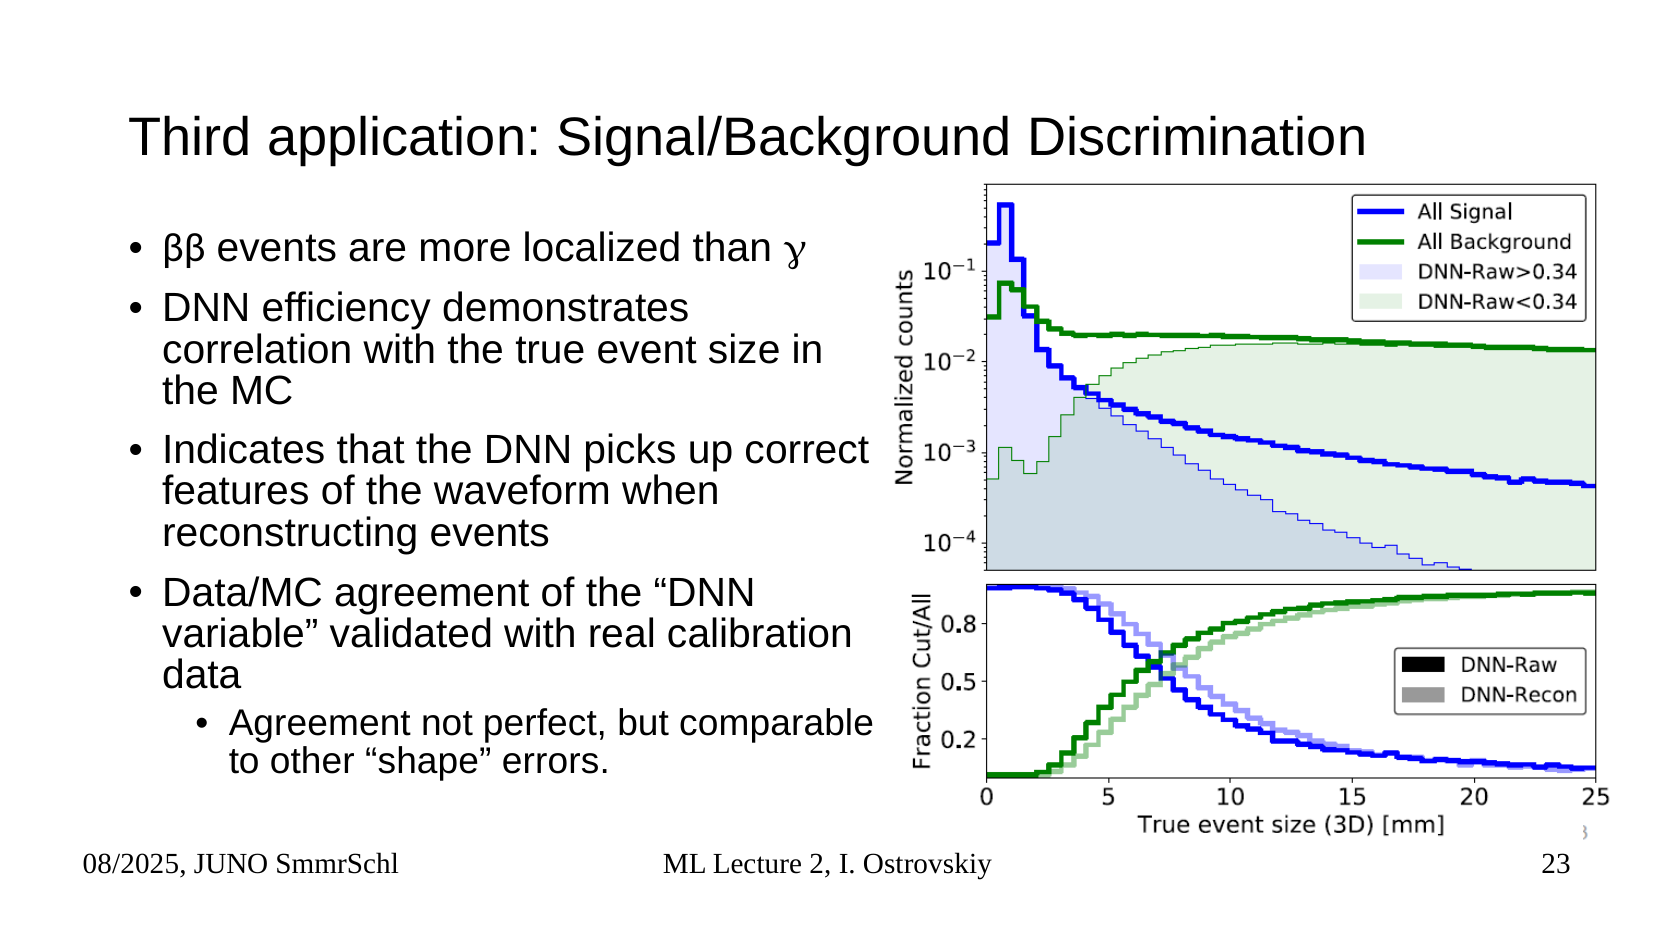

# Third application: Signal/Background Discrimination
ββ events are more localized than 
DNN efficiency demonstrates correlation with the true event size in the MC
Indicates that the DNN picks up correct features of the waveform when reconstructing events
Data/MC agreement of the “DNN variable” validated with real calibration data
Agreement not perfect, but comparable to other “shape” errors.
08/2025, JUNO SmmrSchl
ML Lecture 2, I. Ostrovskiy
23